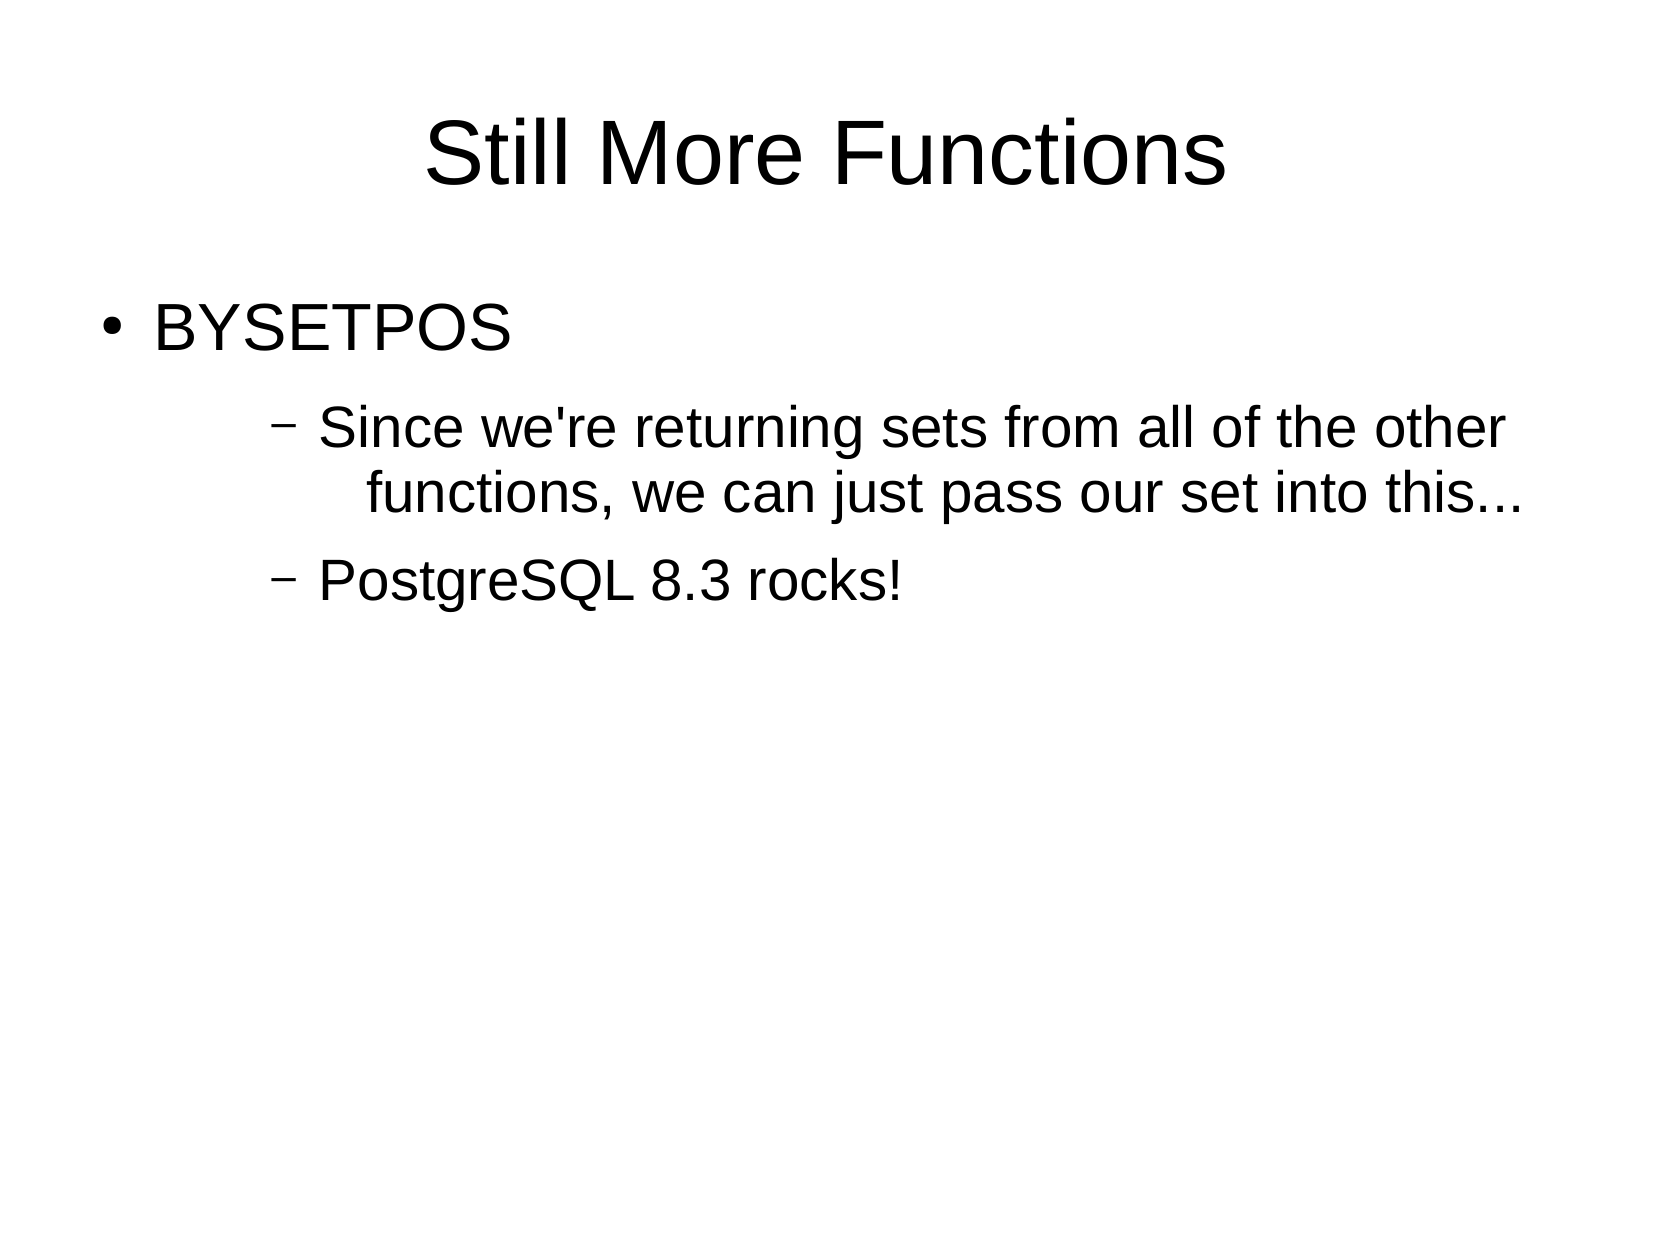

# Still More Functions
BYSETPOS
Since we're returning sets from all of the other functions, we can just pass our set into this...
PostgreSQL 8.3 rocks!